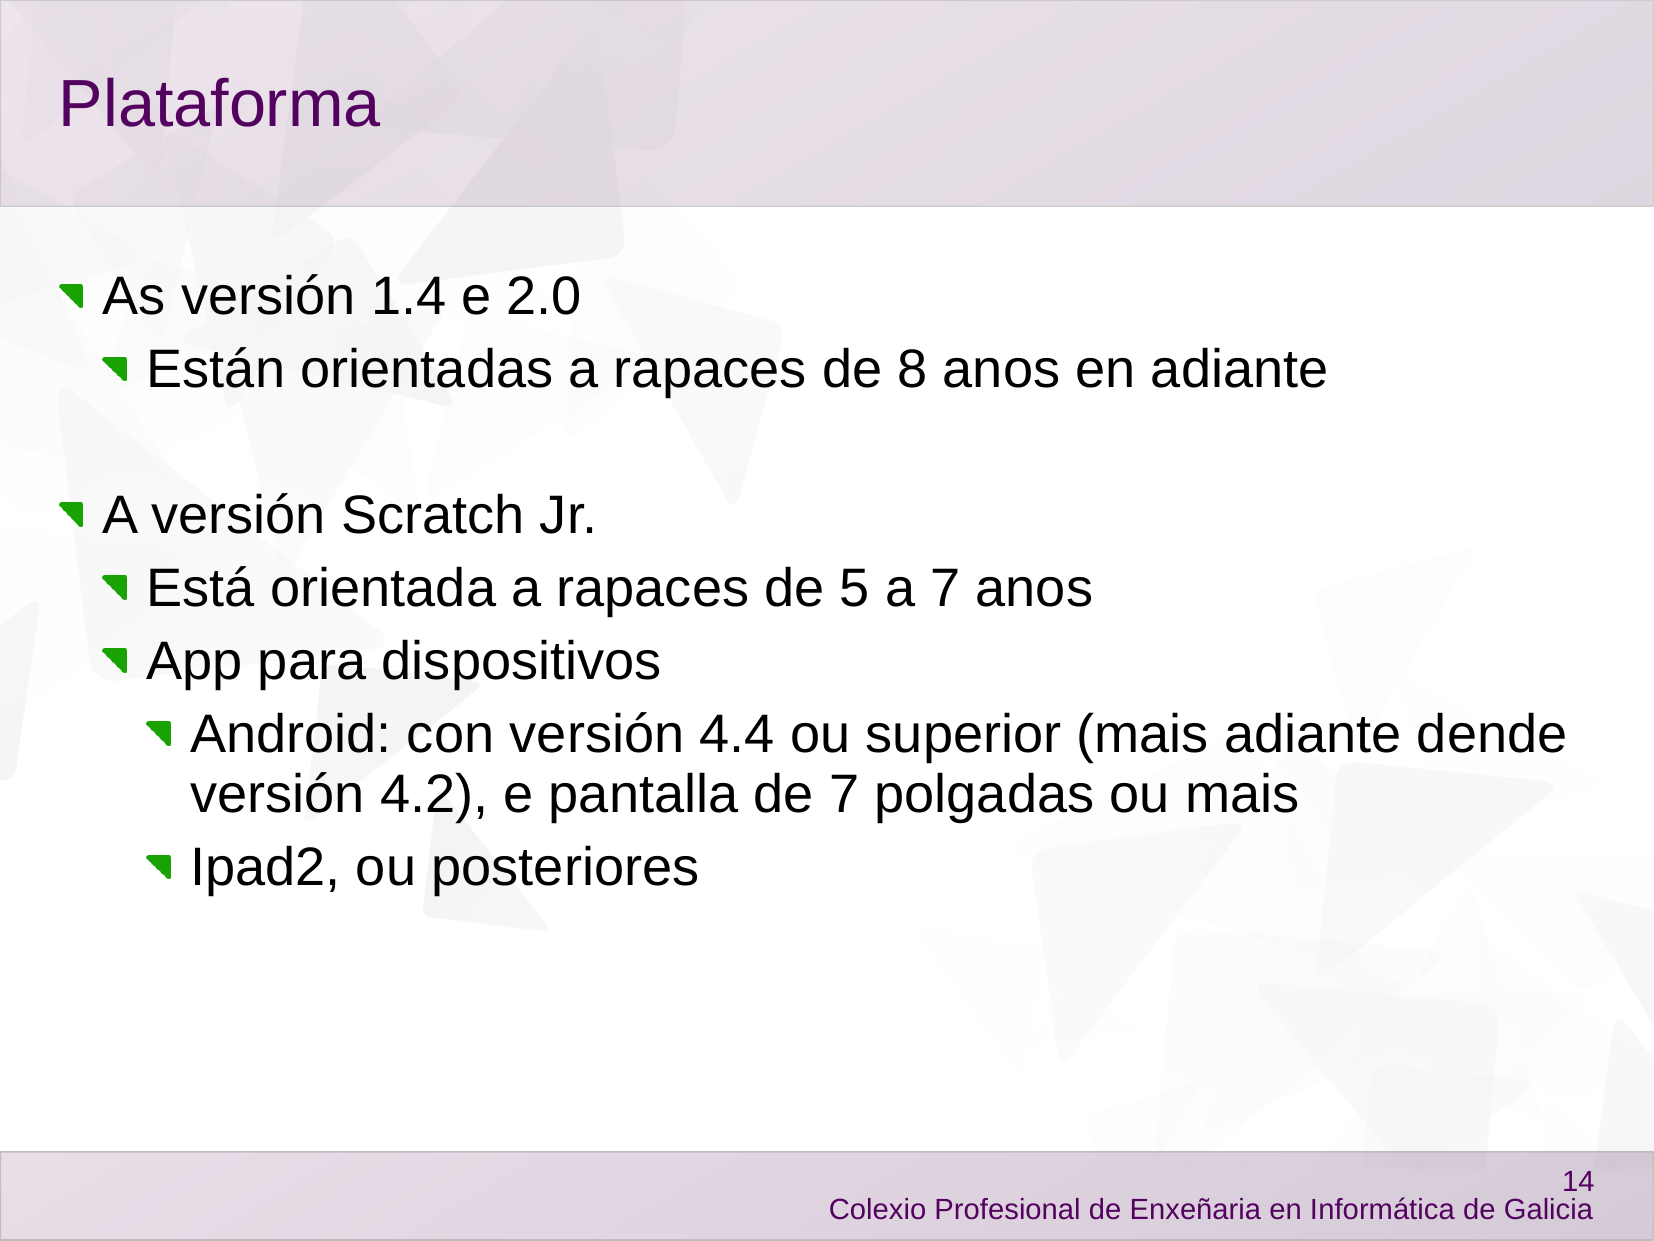

# Plataforma
As versión 1.4 e 2.0
Están orientadas a rapaces de 8 anos en adiante
A versión Scratch Jr.
Está orientada a rapaces de 5 a 7 anos
App para dispositivos
Android: con versión 4.4 ou superior (mais adiante dende versión 4.2), e pantalla de 7 polgadas ou mais
Ipad2, ou posteriores
14
Colexio Profesional de Enxeñaria en Informática de Galicia